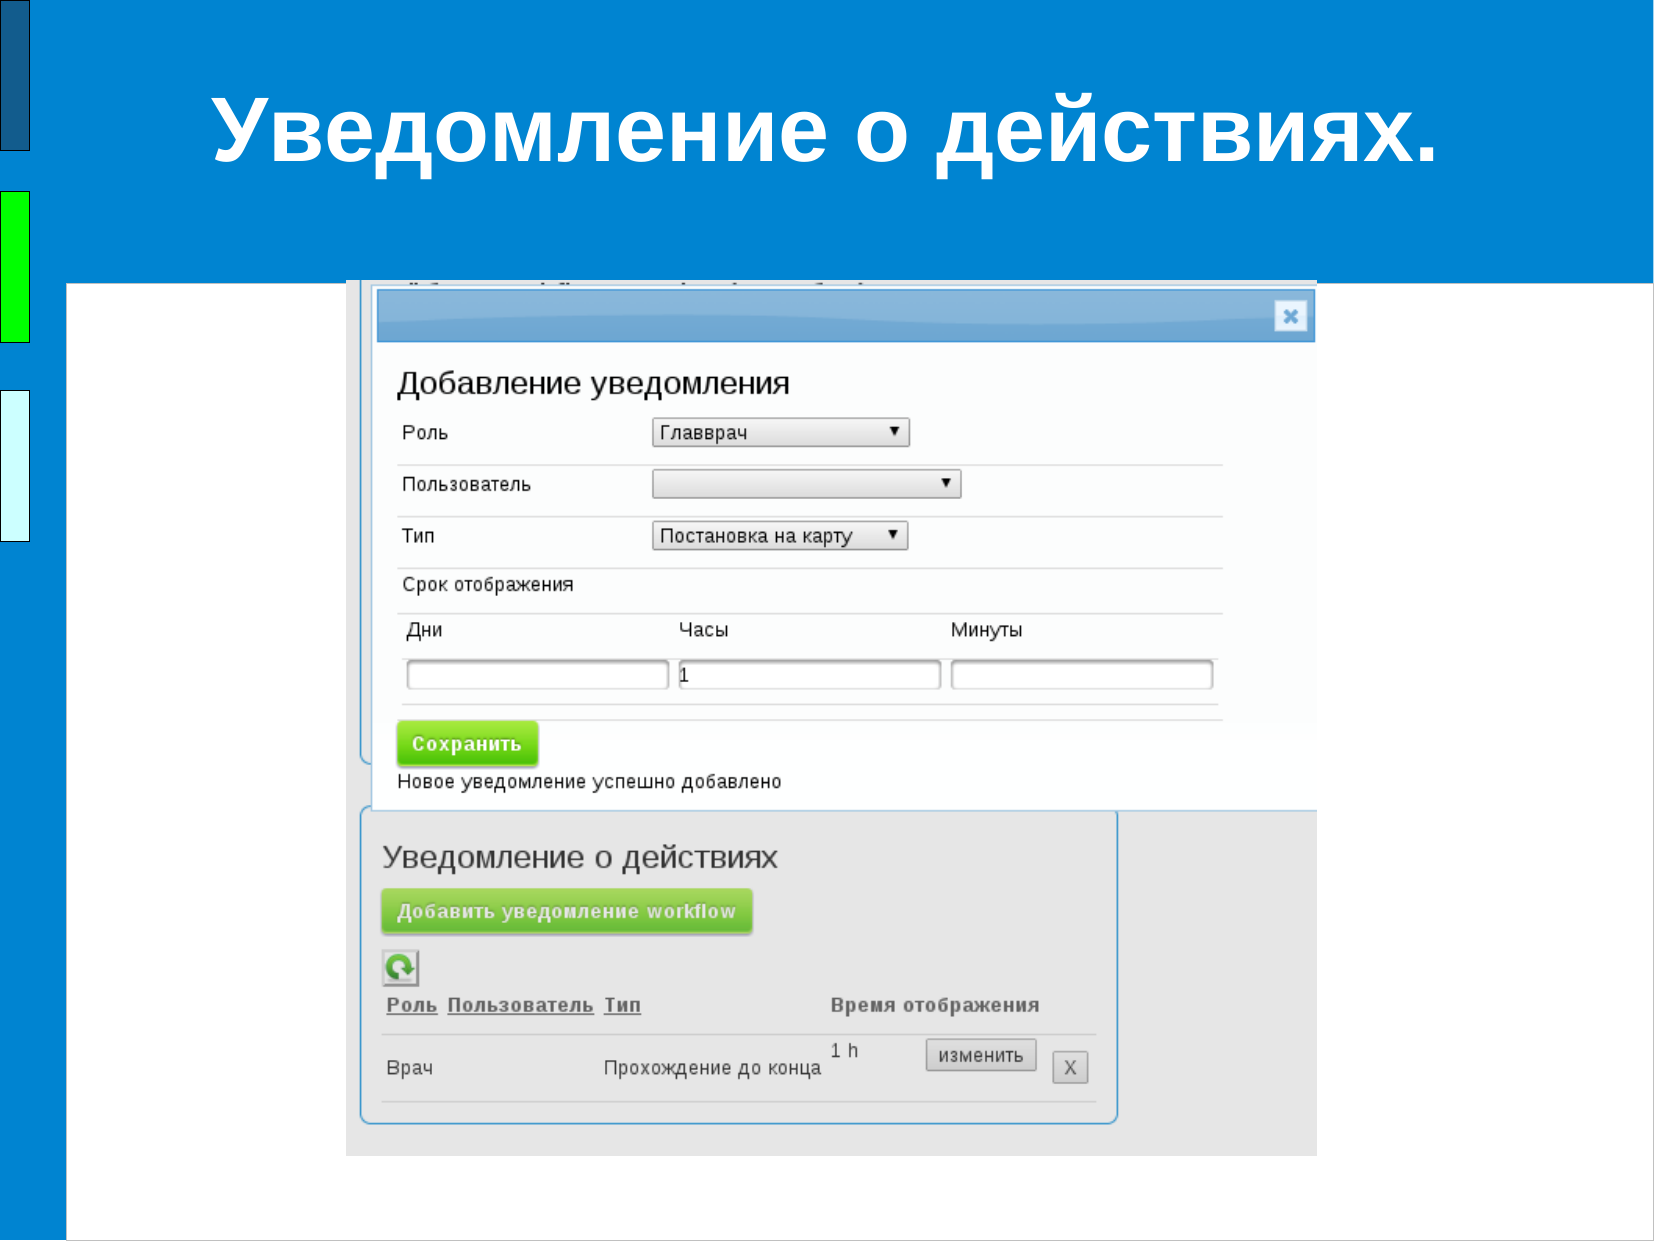

# Уведомление о действиях.
ООО "Альфа-Интегрум", 2013г.